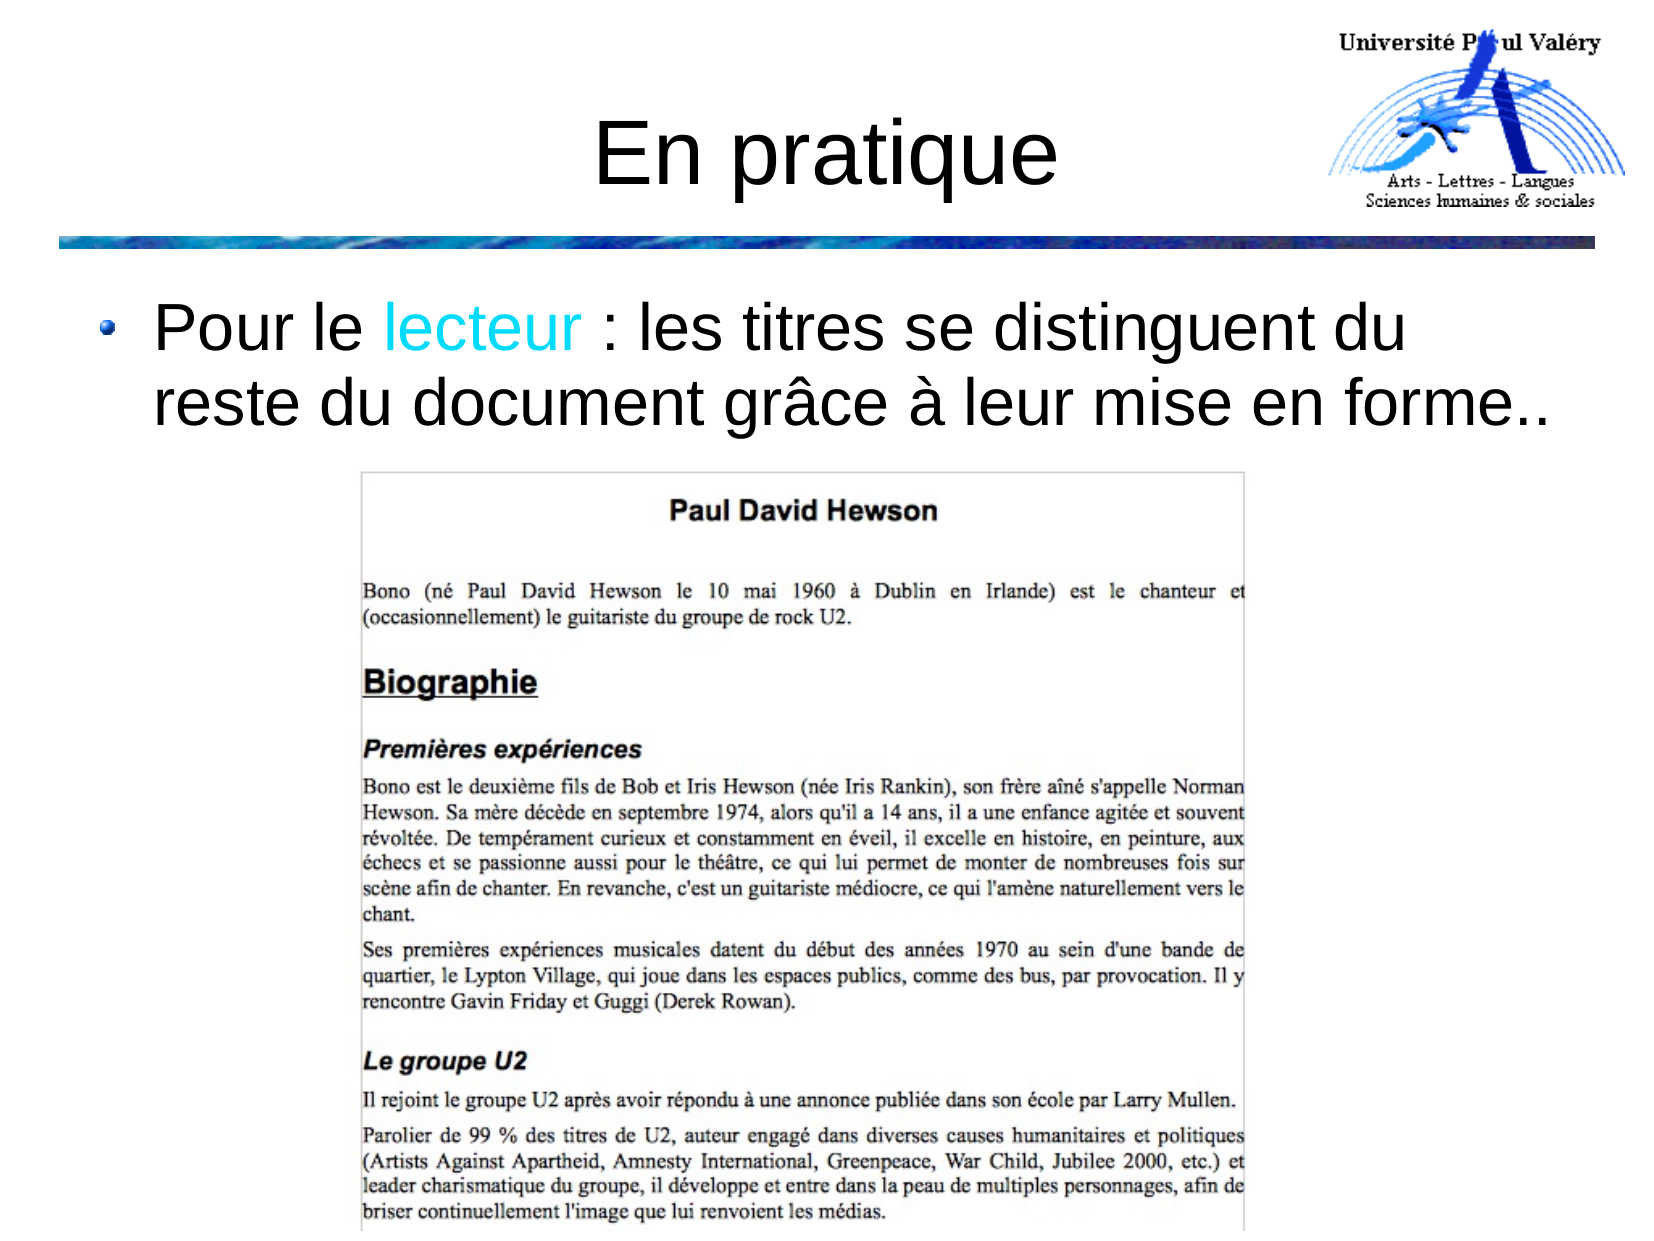

# En pratique
Pour le lecteur : les titres se distinguent du reste du document grâce à leur mise en forme..